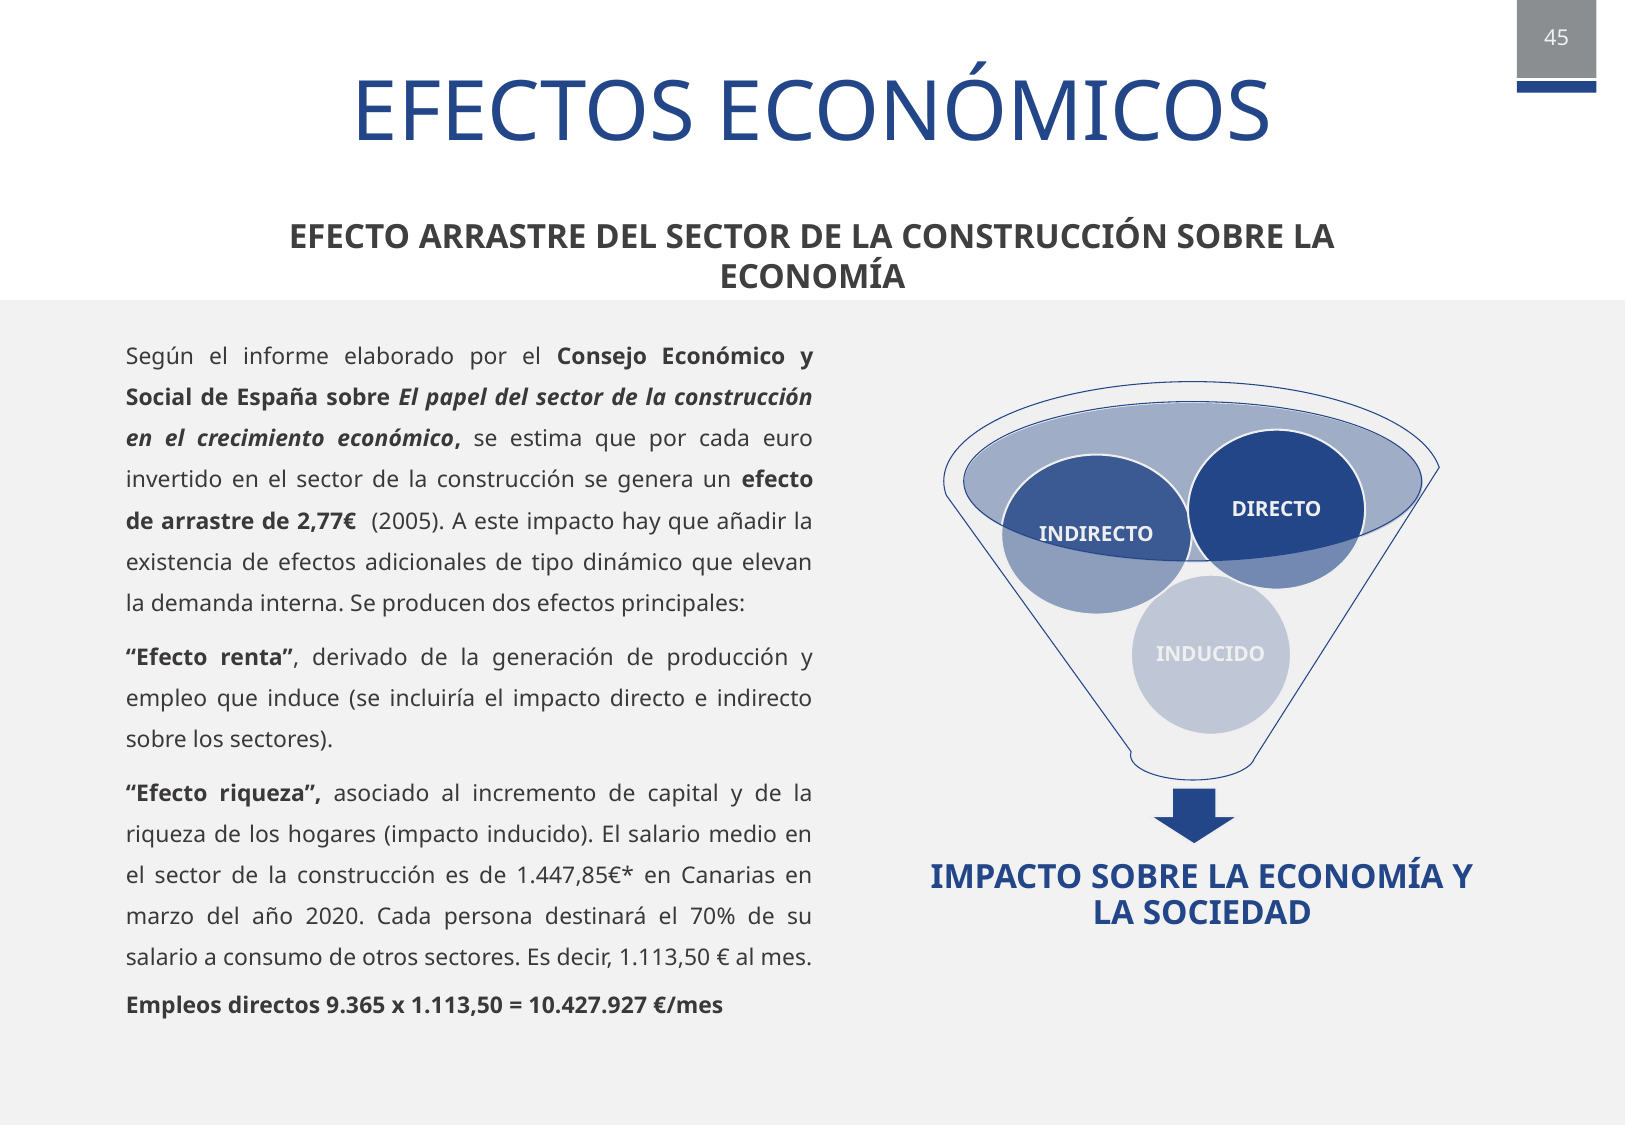

EFECTOS ECONÓMICOS
EFECTO ARRASTRE DEL SECTOR DE LA CONSTRUCCIÓN SOBRE LA ECONOMÍA
Según el informe elaborado por el Consejo Económico y Social de España sobre El papel del sector de la construcción en el crecimiento económico, se estima que por cada euro invertido en el sector de la construcción se genera un efecto de arrastre de 2,77€ (2005). A este impacto hay que añadir la existencia de efectos adicionales de tipo dinámico que elevan la demanda interna. Se producen dos efectos principales:
“Efecto renta”, derivado de la generación de producción y empleo que induce (se incluiría el impacto directo e indirecto sobre los sectores).
“Efecto riqueza”, asociado al incremento de capital y de la riqueza de los hogares (impacto inducido). El salario medio en el sector de la construcción es de 1.447,85€* en Canarias en marzo del año 2020. Cada persona destinará el 70% de su salario a consumo de otros sectores. Es decir, 1.113,50 € al mes.
Empleos directos 9.365 x 1.113,50 = 10.427.927 €/mes
DIRECTO
INDIRECTO
INDUCIDO
IMPACTO SOBRE LA ECONOMÍA Y LA SOCIEDAD